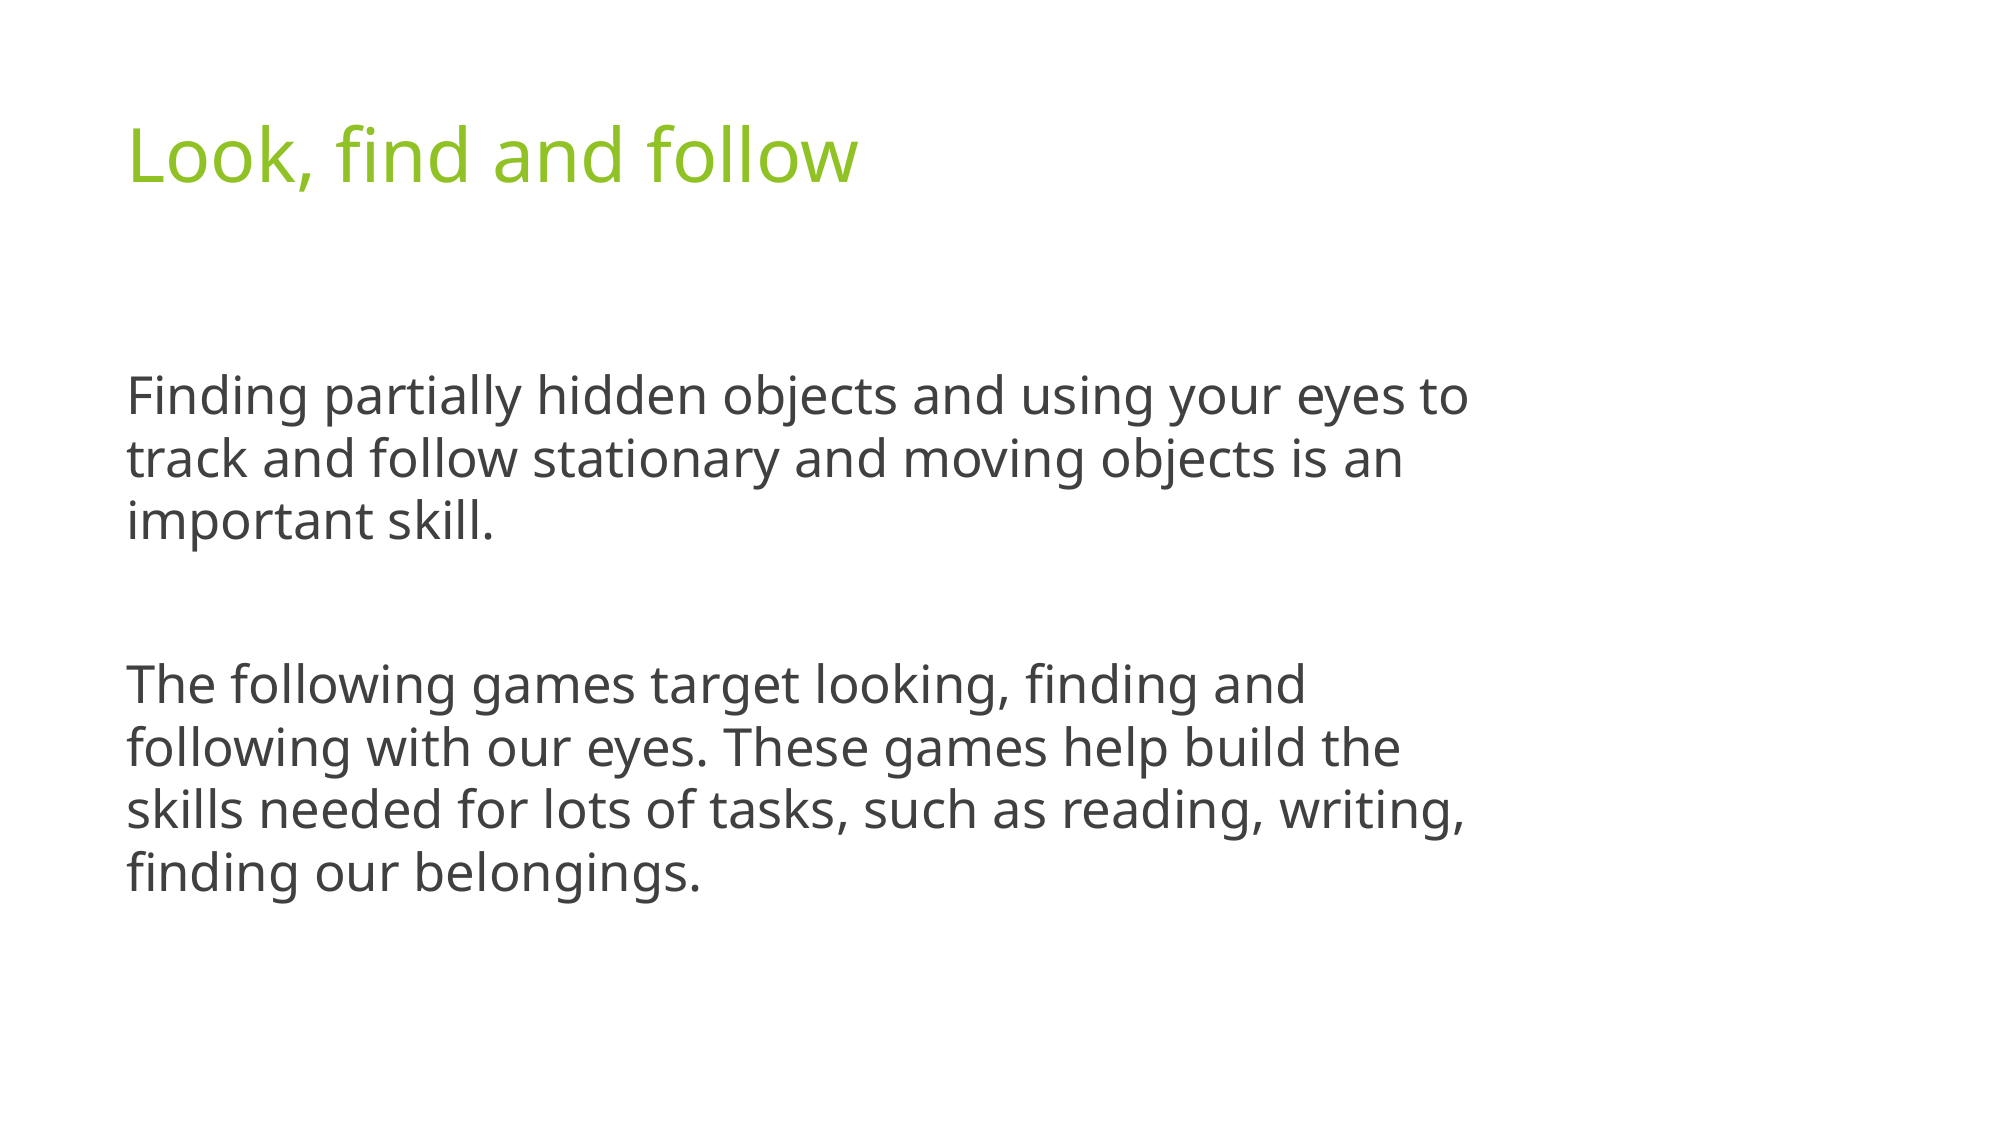

# Look, find and follow
Finding partially hidden objects and using your eyes to track and follow stationary and moving objects is an important skill.
The following games target looking, finding and following with our eyes. These games help build the skills needed for lots of tasks, such as reading, writing, finding our belongings.